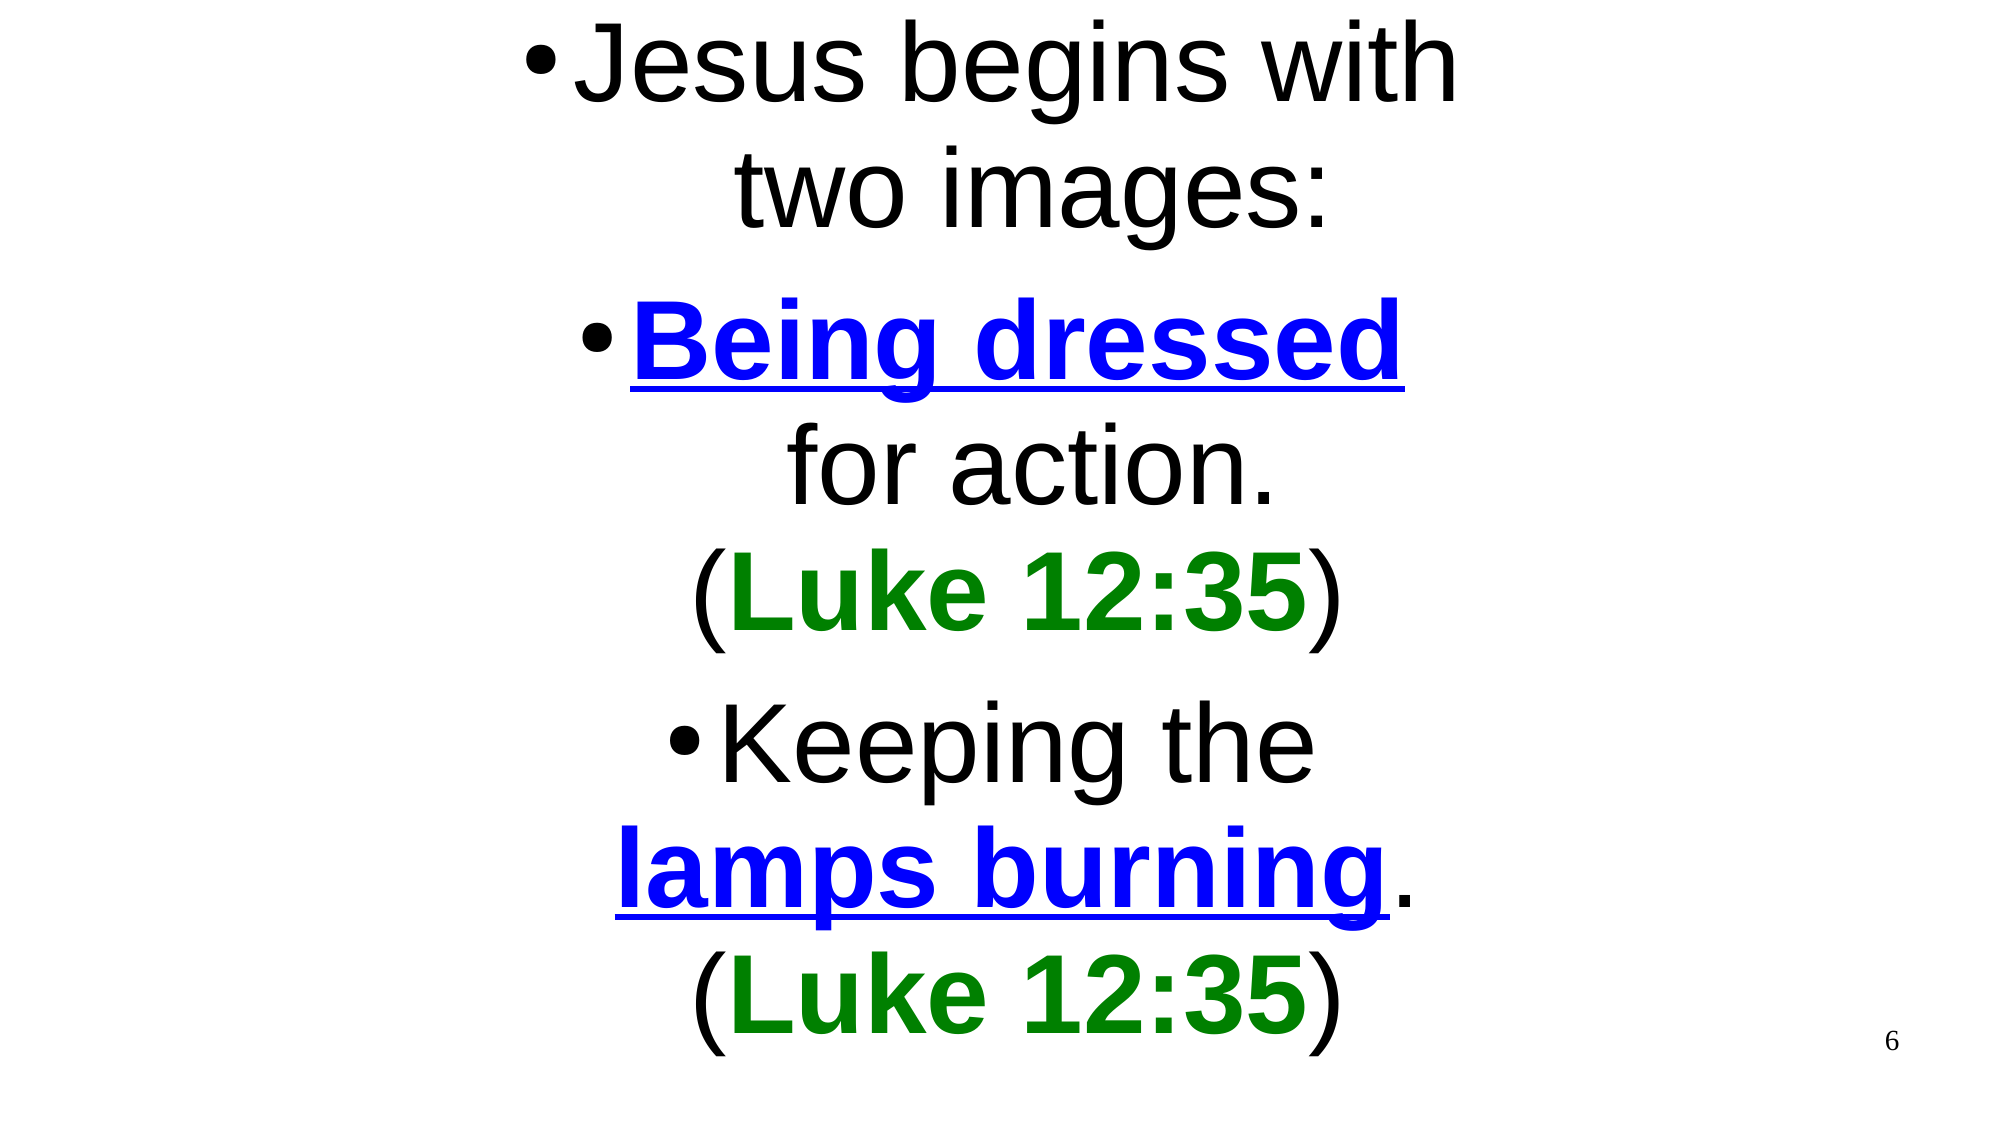

# Jesus begins with two images:
Being dressed
for action.
(Luke 12:35)
Keeping the
lamps burning.
(Luke 12:35)
6